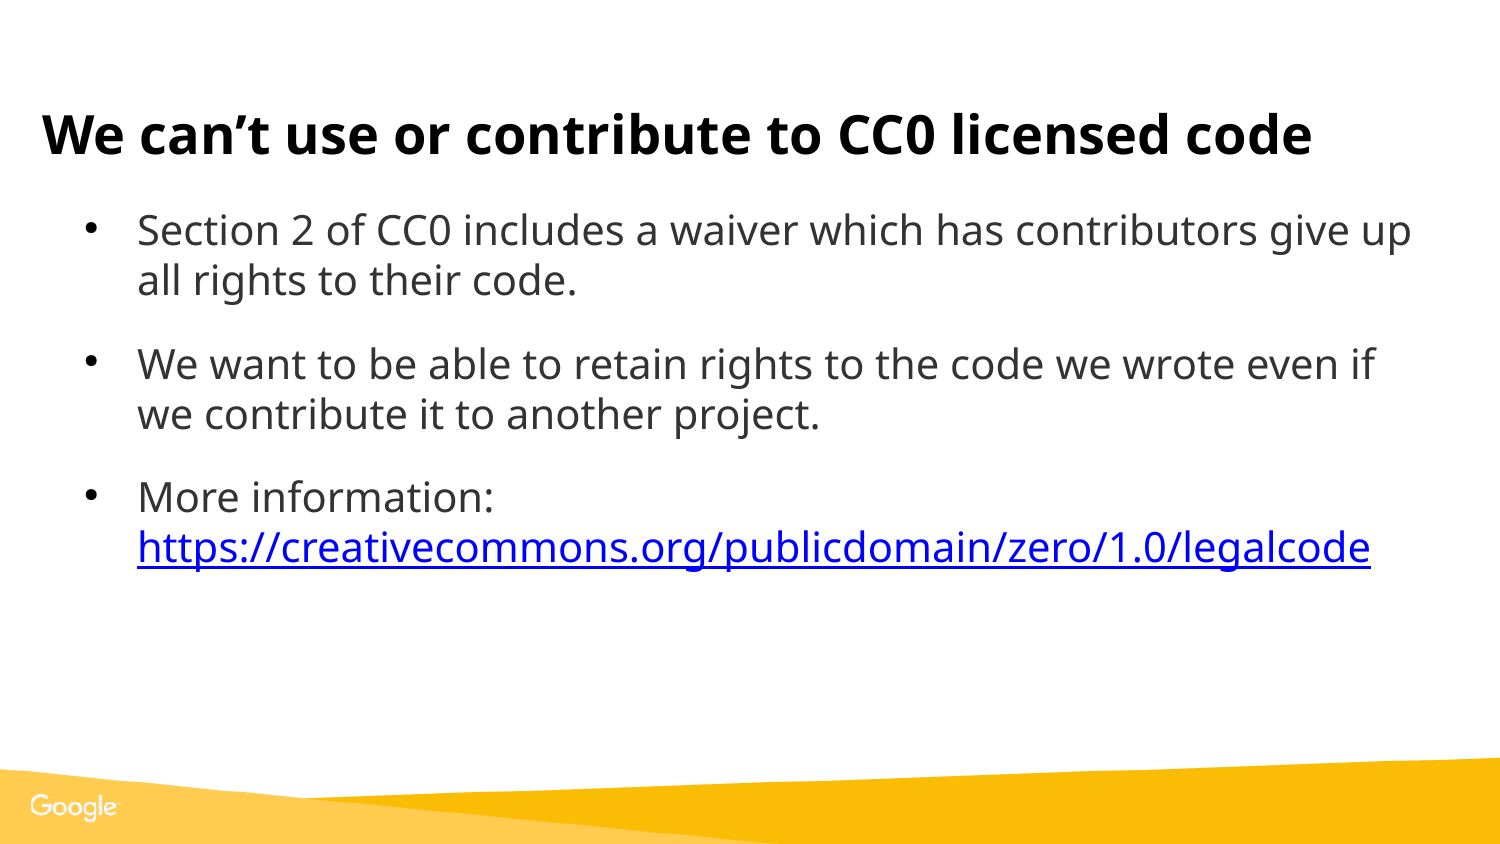

We can’t use or contribute to CC0 licensed code
# Section 2 of CC0 includes a waiver which has contributors give up all rights to their code.
We want to be able to retain rights to the code we wrote even if we contribute it to another project.
More information: https://creativecommons.org/publicdomain/zero/1.0/legalcode